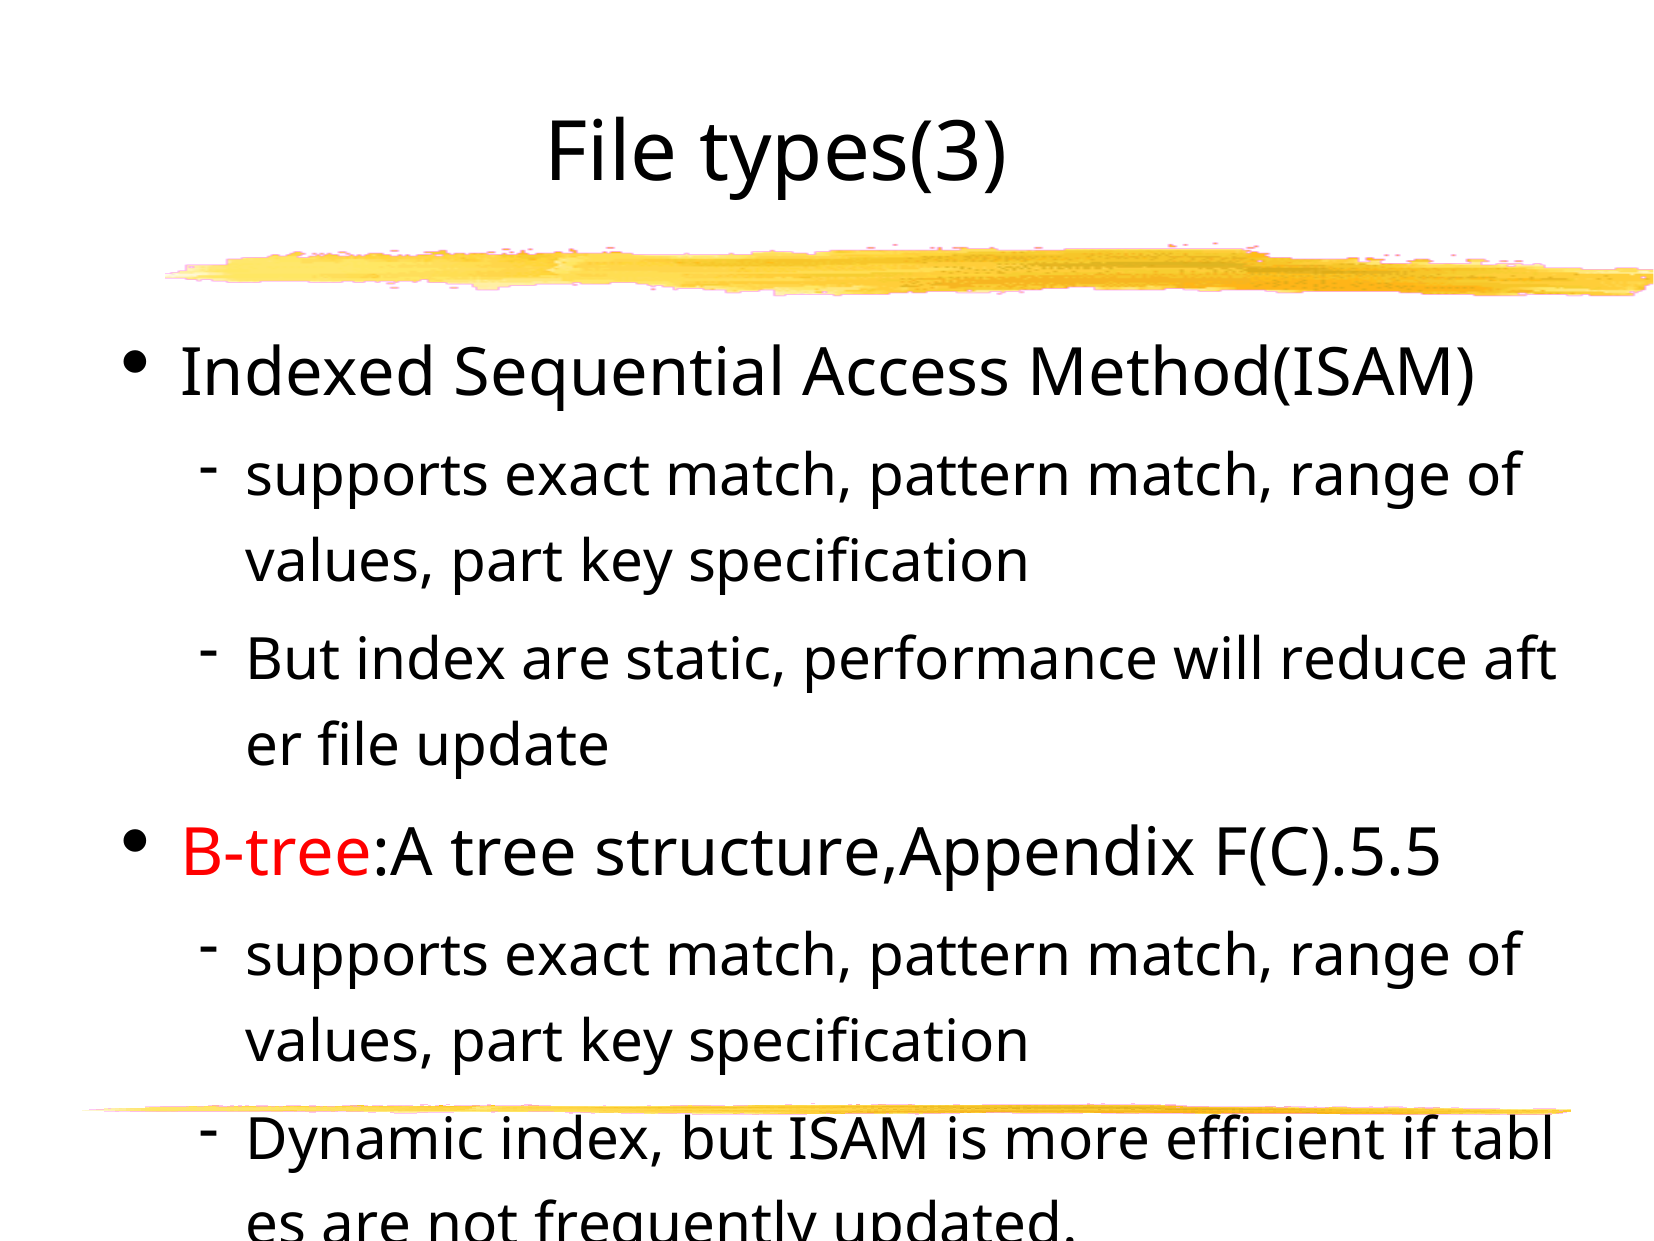

# File types(3)
Indexed Sequential Access Method(ISAM)
supports exact match, pattern match, range of values, part key specification
But index are static, performance will reduce after file update
B-tree:A tree structure,Appendix F(C).5.5
supports exact match, pattern match, range of values, part key specification
Dynamic index, but ISAM is more efficient if tables are not frequently updated.
Each node in the tree is actually a disk page